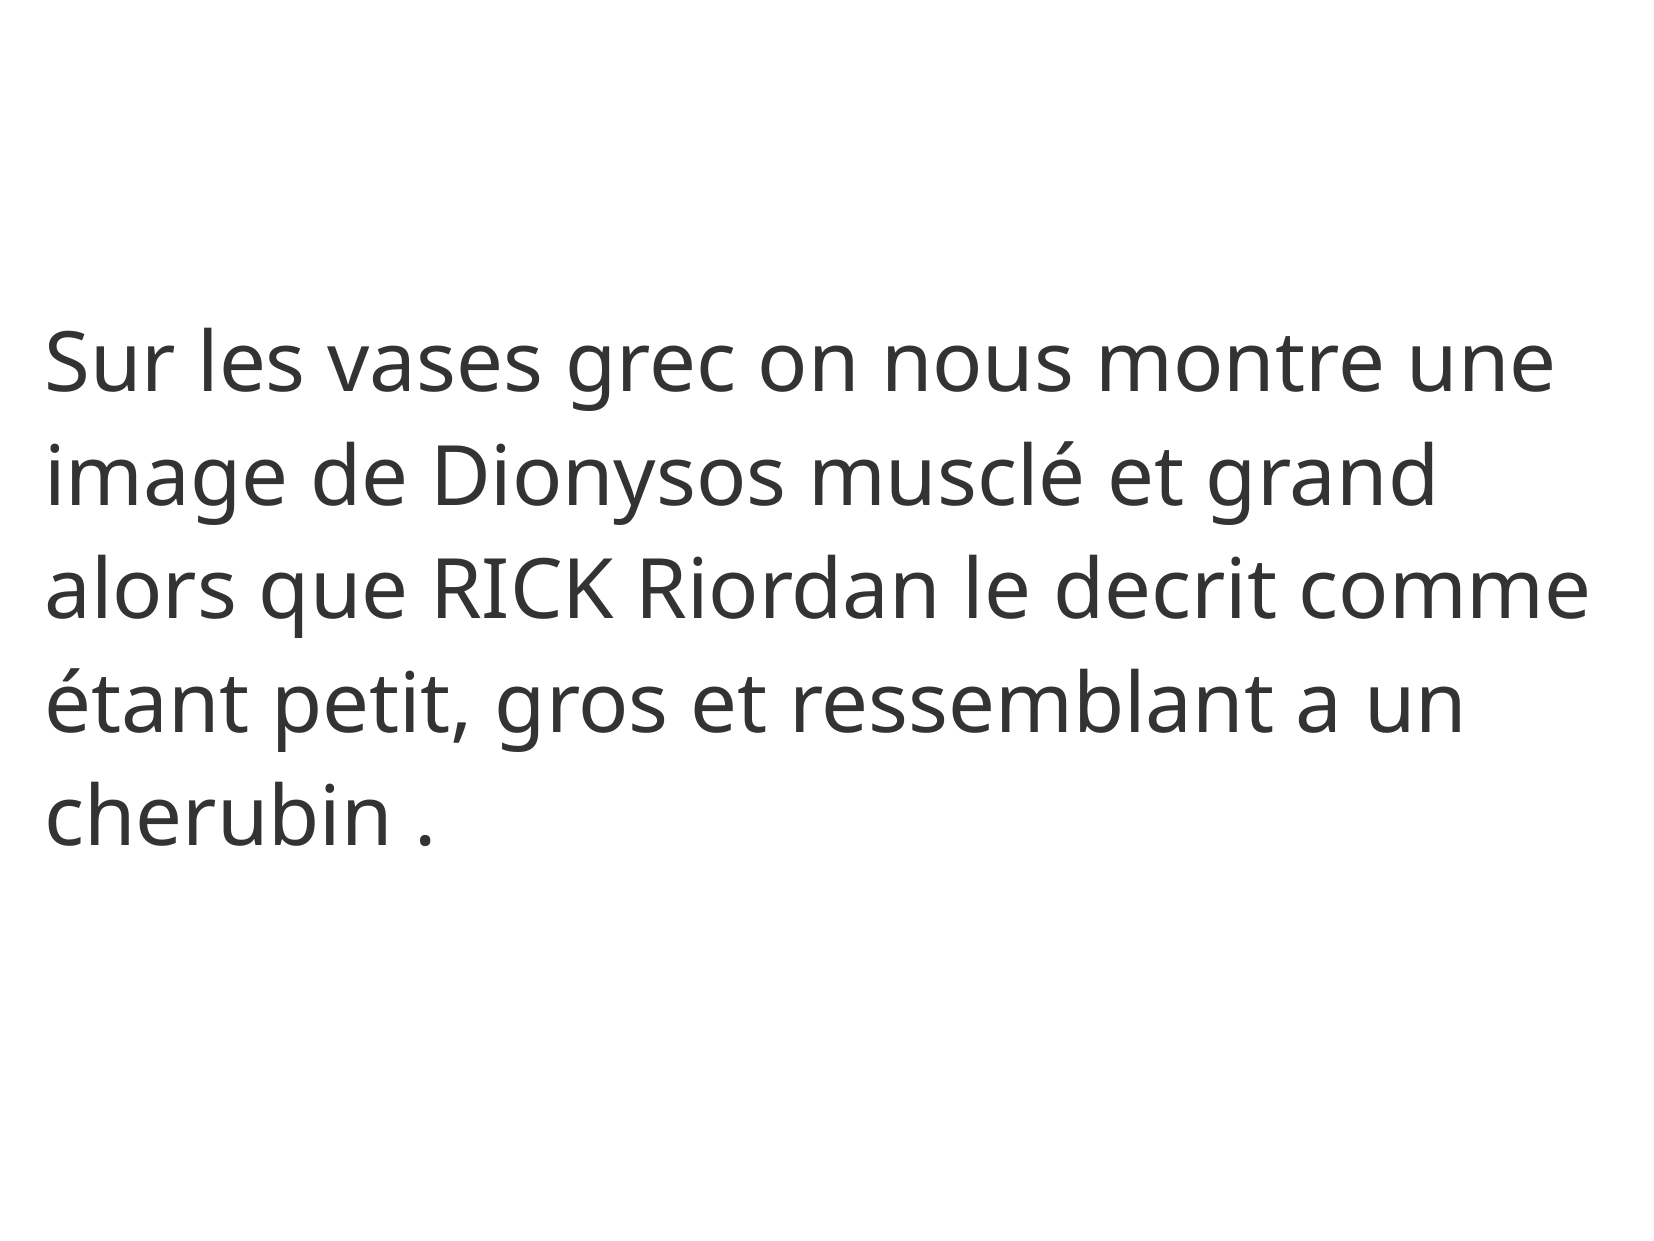

Sur les vases grec on nous montre une image de Dionysos musclé et grand alors que RICK Riordan le decrit comme étant petit, gros et ressemblant a un cherubin .